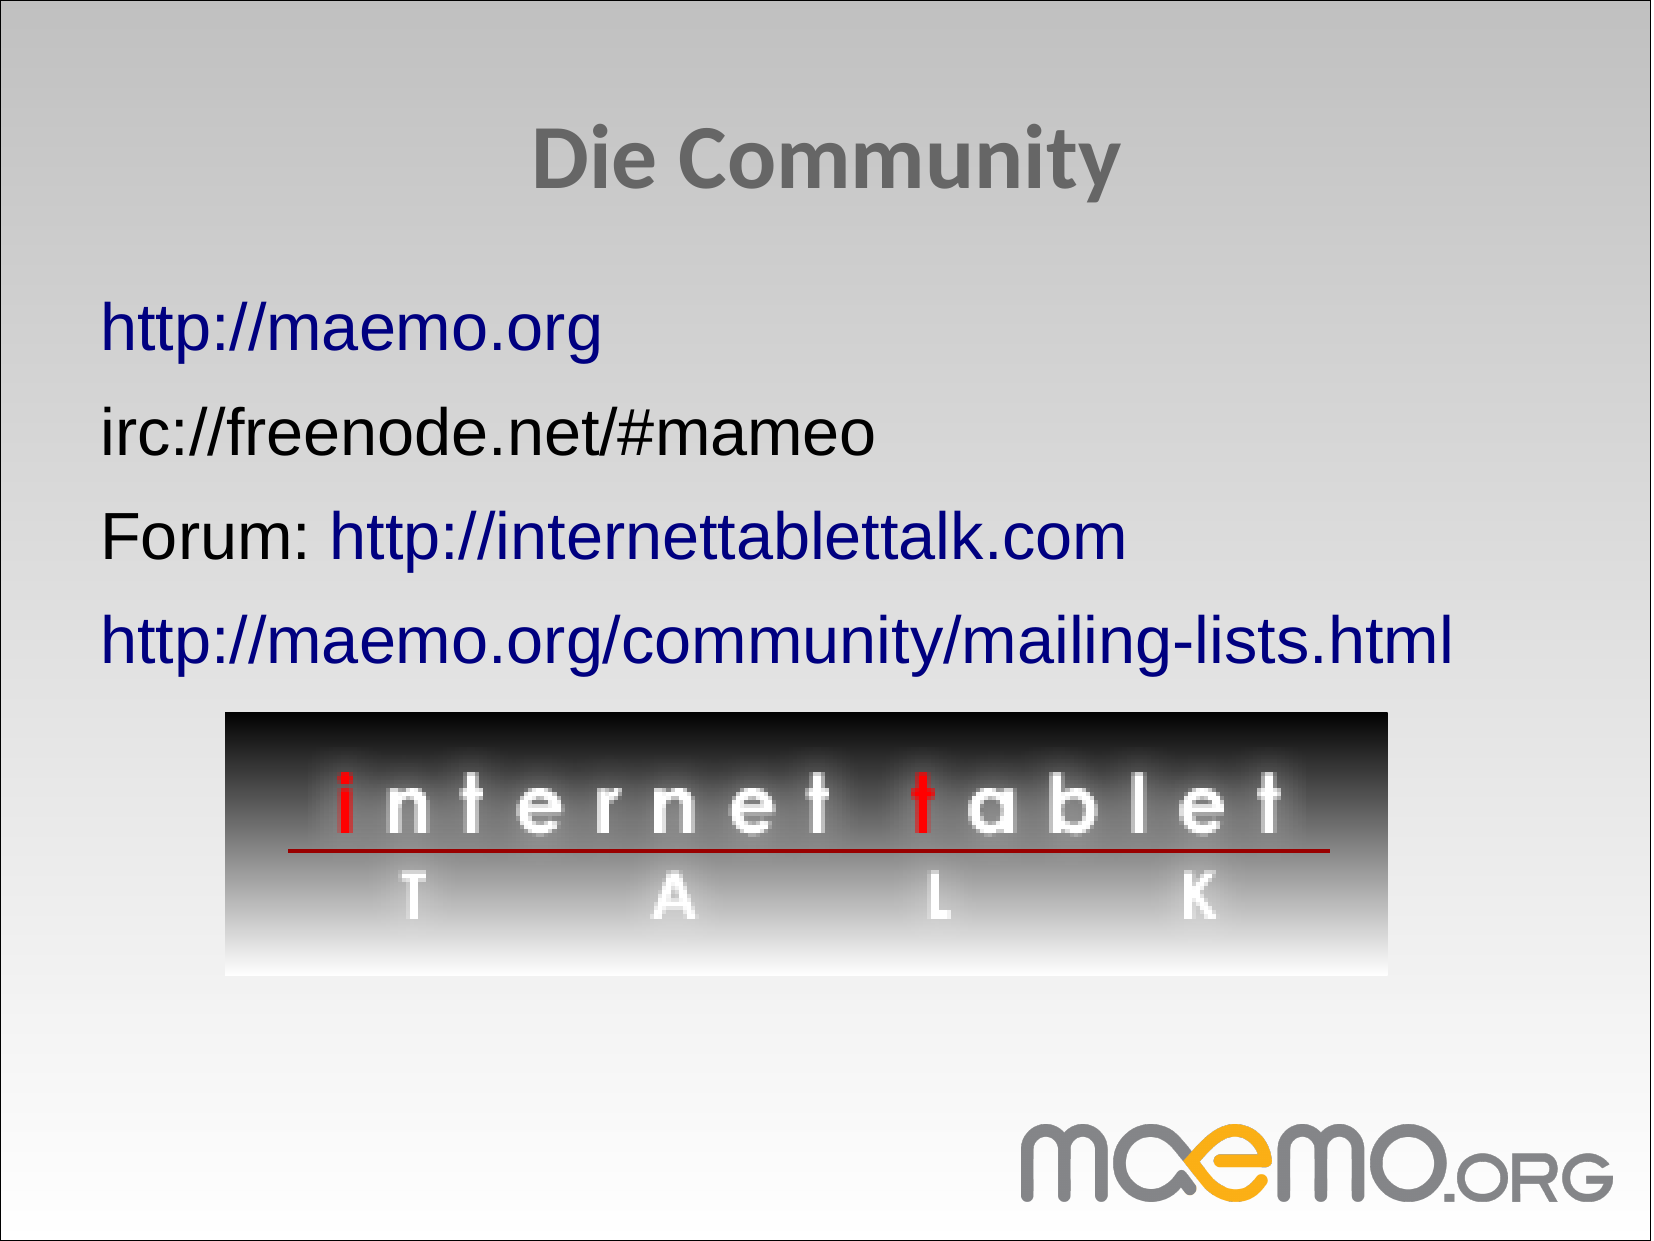

# Die Community
http://maemo.org
irc://freenode.net/#mameo
Forum: http://internettablettalk.com
http://maemo.org/community/mailing-lists.html